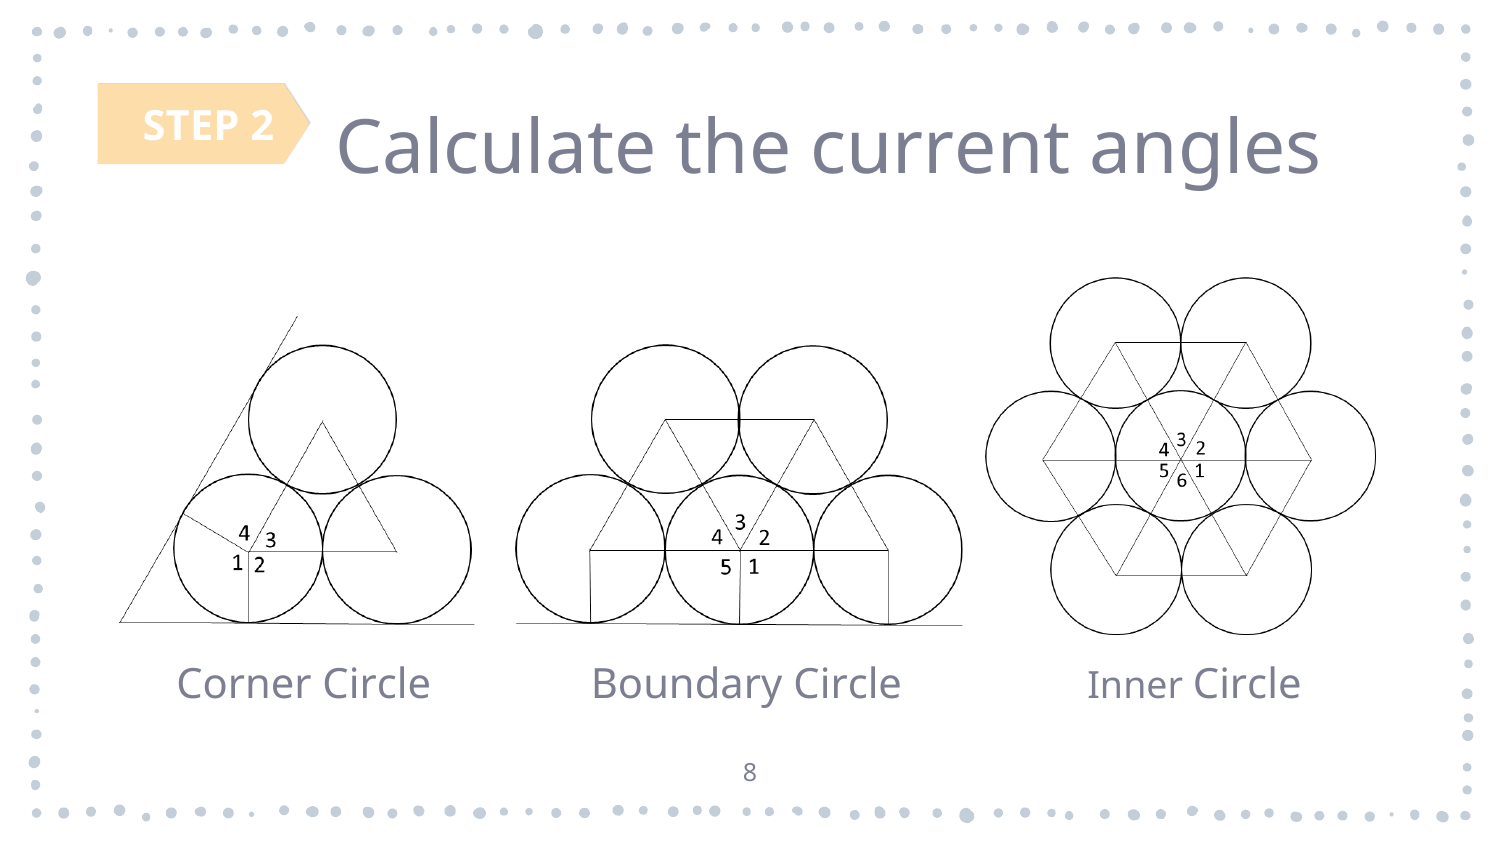

Calculate the current angles
STEP 2
Corner Circle
Boundary Circle
Inner Circle